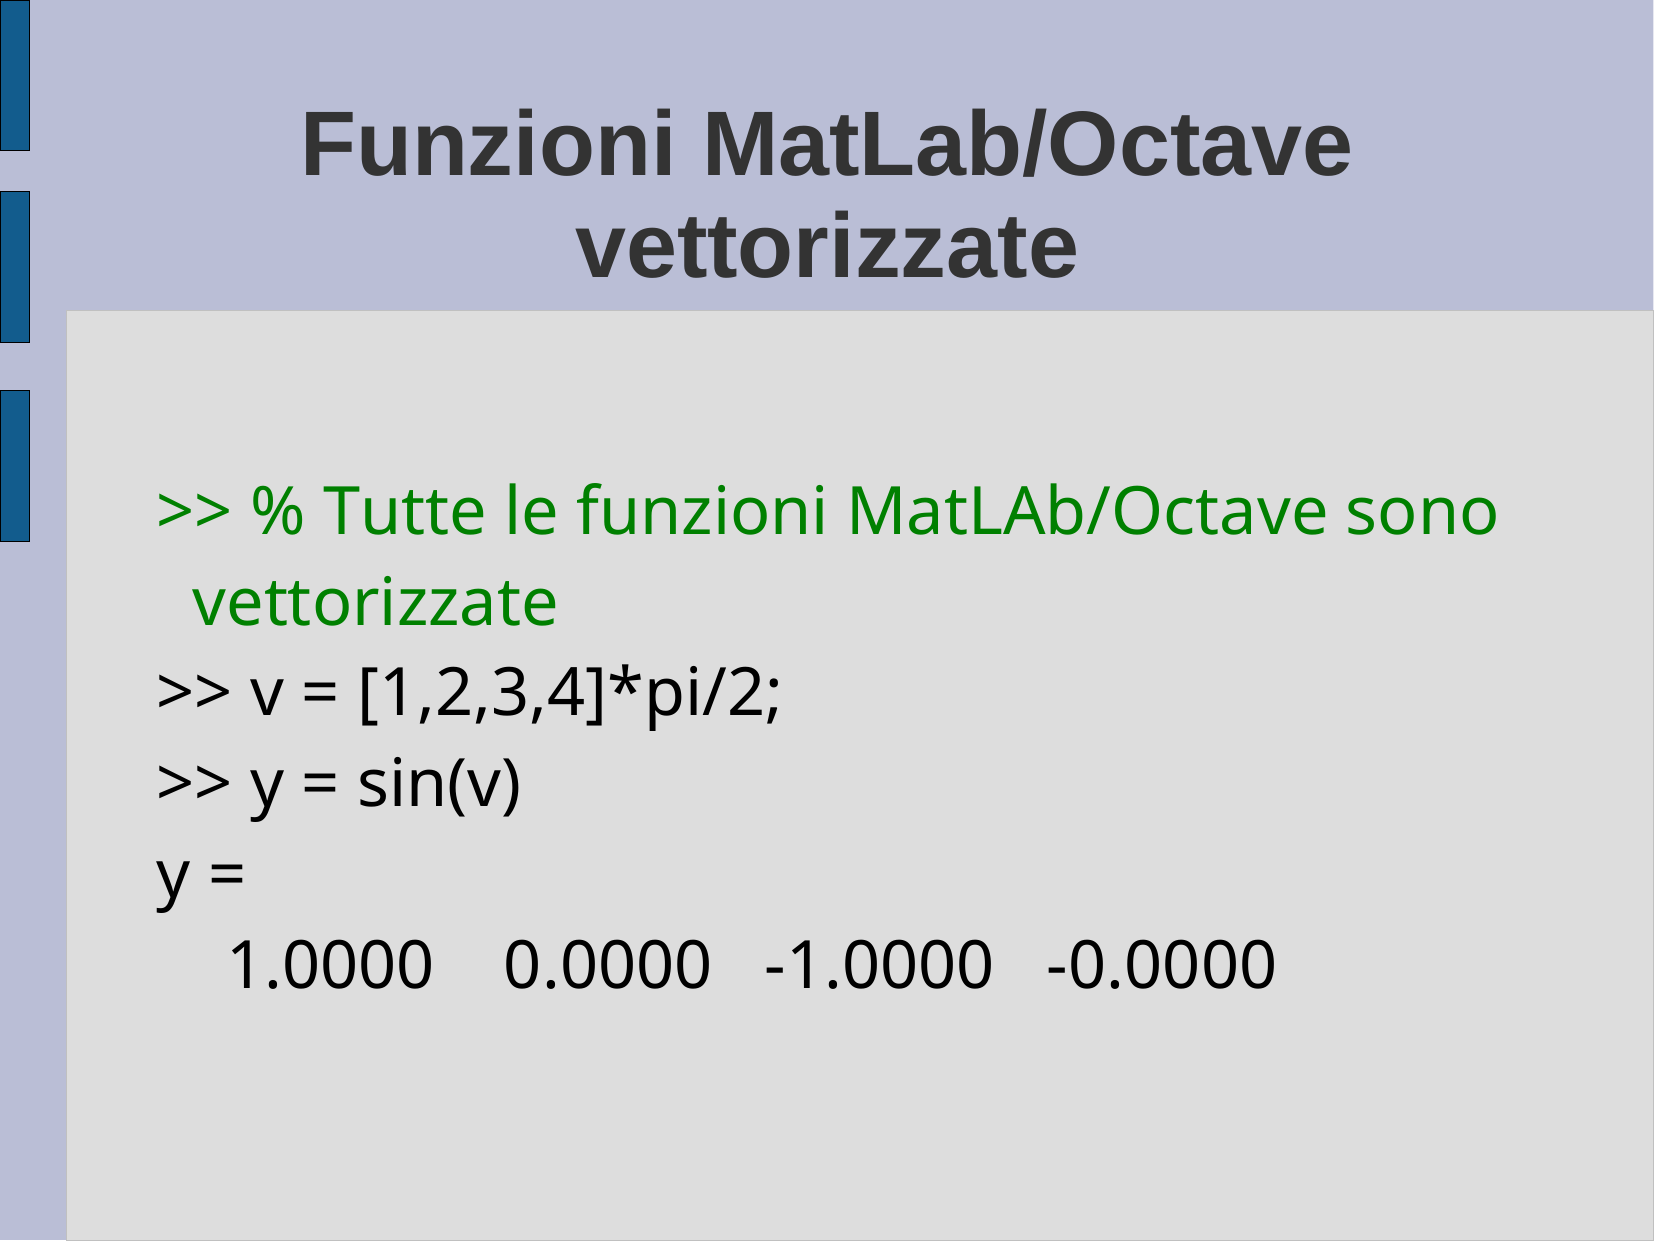

# Funzioni MatLab/Octave vettorizzate
>> % Tutte le funzioni MatLAb/Octave sono vettorizzate
>> v = [1,2,3,4]*pi/2;
>> y = sin(v)
y =
 1.0000 0.0000 -1.0000 -0.0000